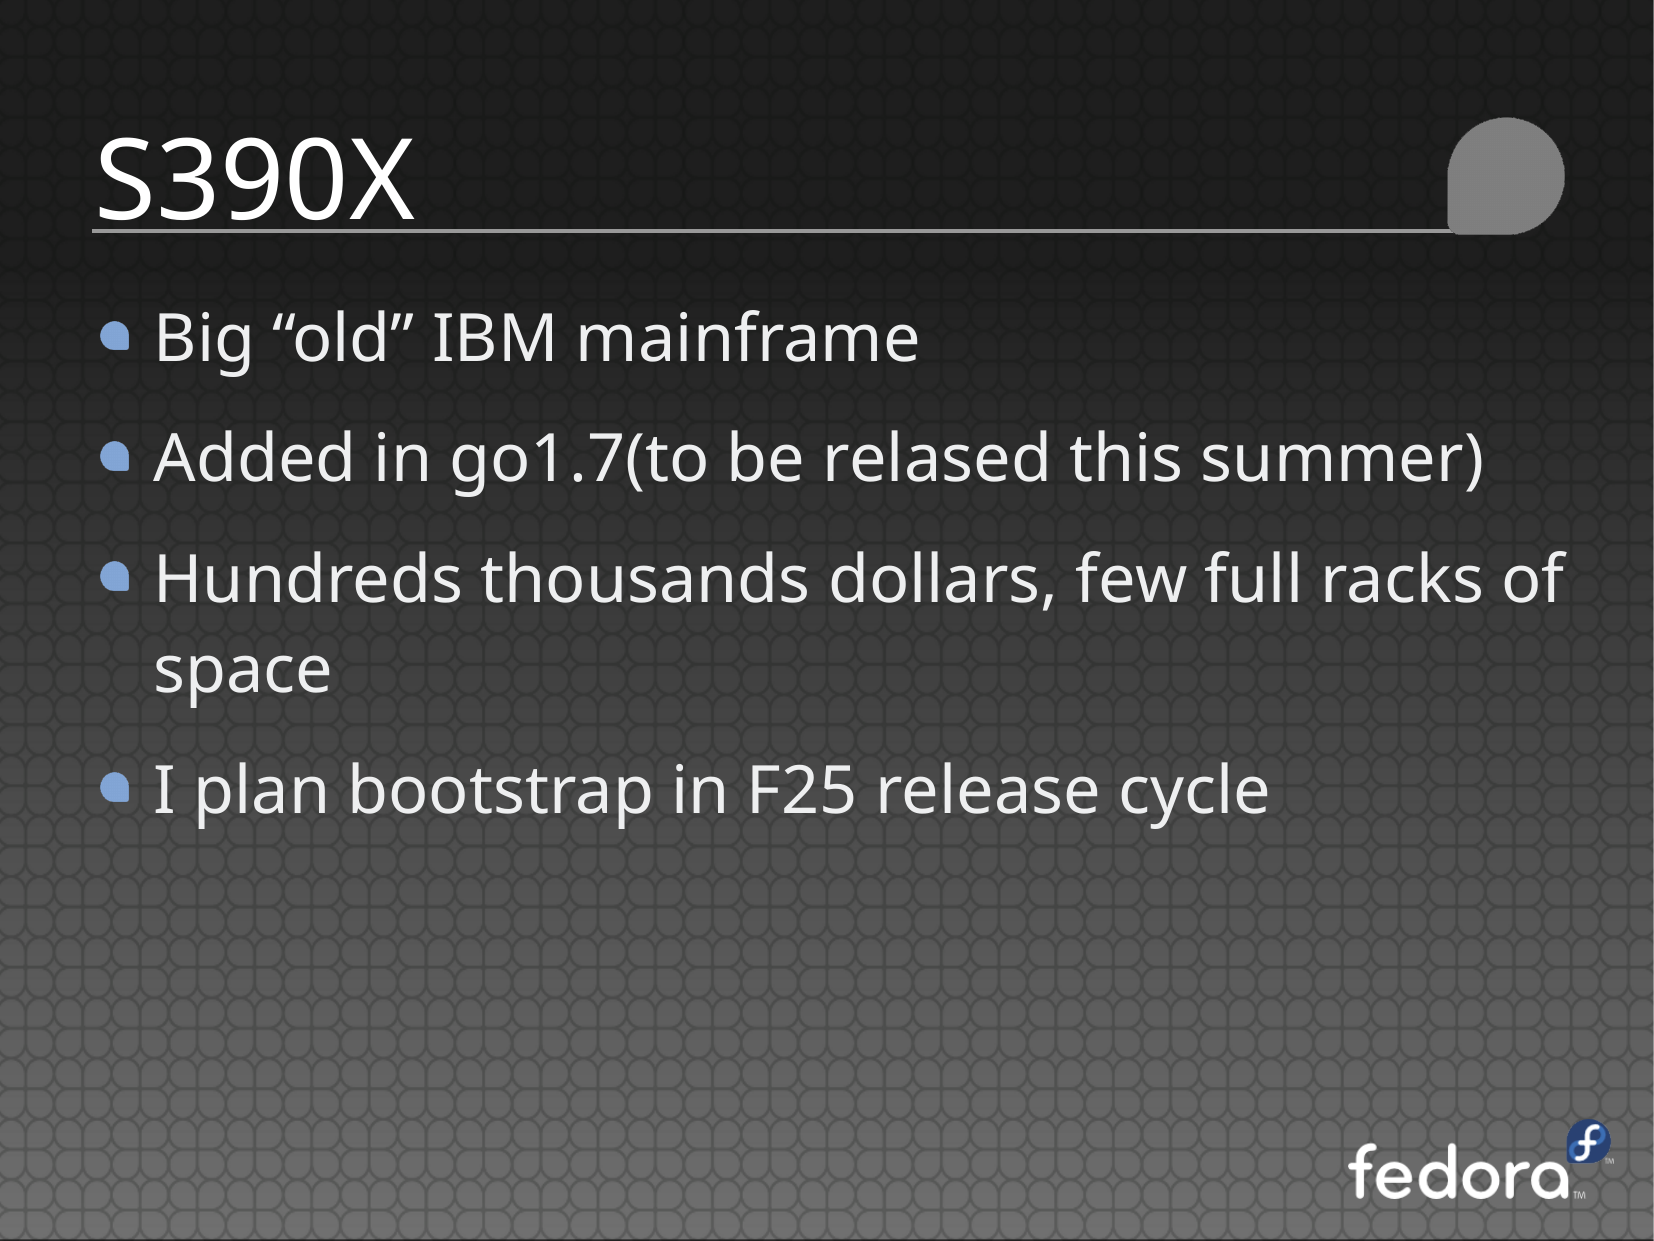

S390X
# Big “old” IBM mainframe
Added in go1.7(to be relased this summer)
Hundreds thousands dollars, few full racks of space
I plan bootstrap in F25 release cycle